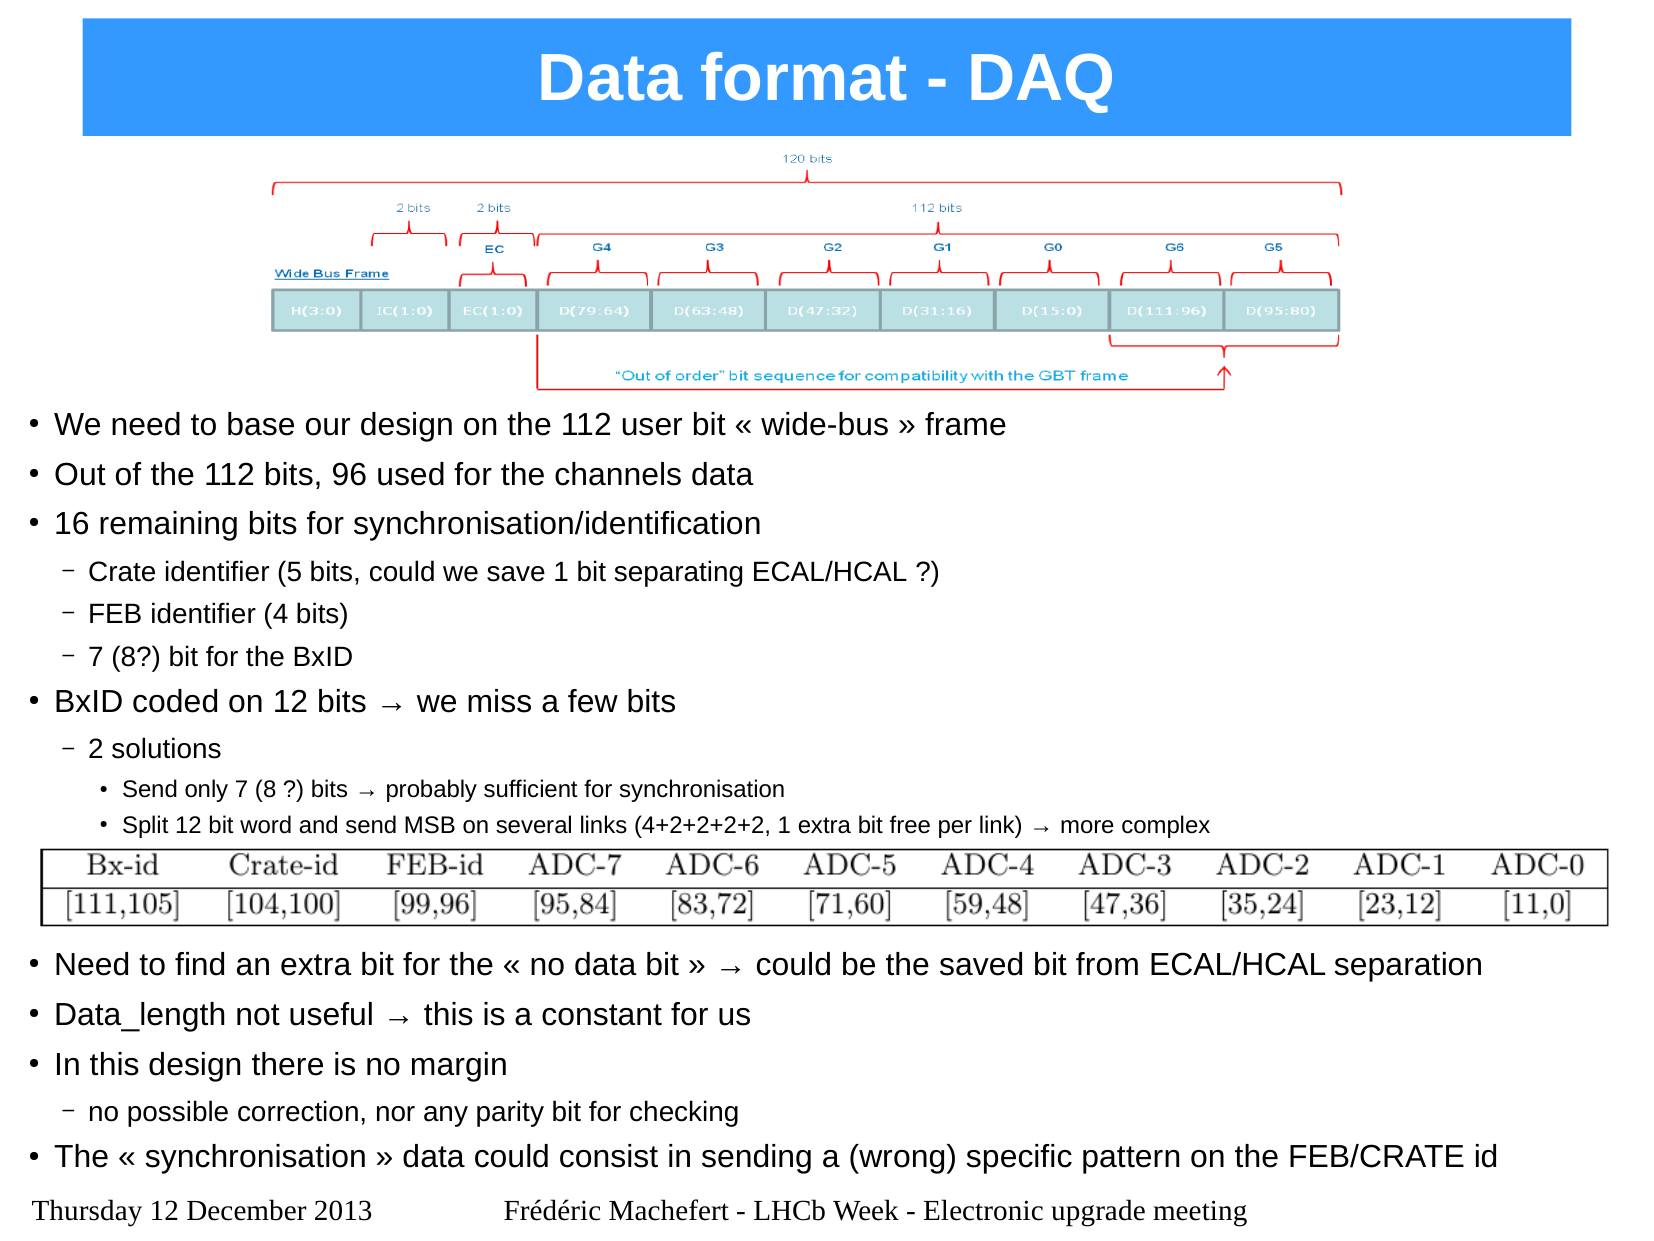

# Data format - DAQ
We need to base our design on the 112 user bit « wide-bus » frame
Out of the 112 bits, 96 used for the channels data
16 remaining bits for synchronisation/identification
Crate identifier (5 bits, could we save 1 bit separating ECAL/HCAL ?)
FEB identifier (4 bits)
7 (8?) bit for the BxID
BxID coded on 12 bits → we miss a few bits
2 solutions
Send only 7 (8 ?) bits → probably sufficient for synchronisation
Split 12 bit word and send MSB on several links (4+2+2+2+2, 1 extra bit free per link) → more complex
Need to find an extra bit for the « no data bit » → could be the saved bit from ECAL/HCAL separation
Data_length not useful → this is a constant for us
In this design there is no margin
no possible correction, nor any parity bit for checking
The « synchronisation » data could consist in sending a (wrong) specific pattern on the FEB/CRATE id
Thursday 12 December 2013
Frédéric Machefert - LHCb Week - Electronic upgrade meeting